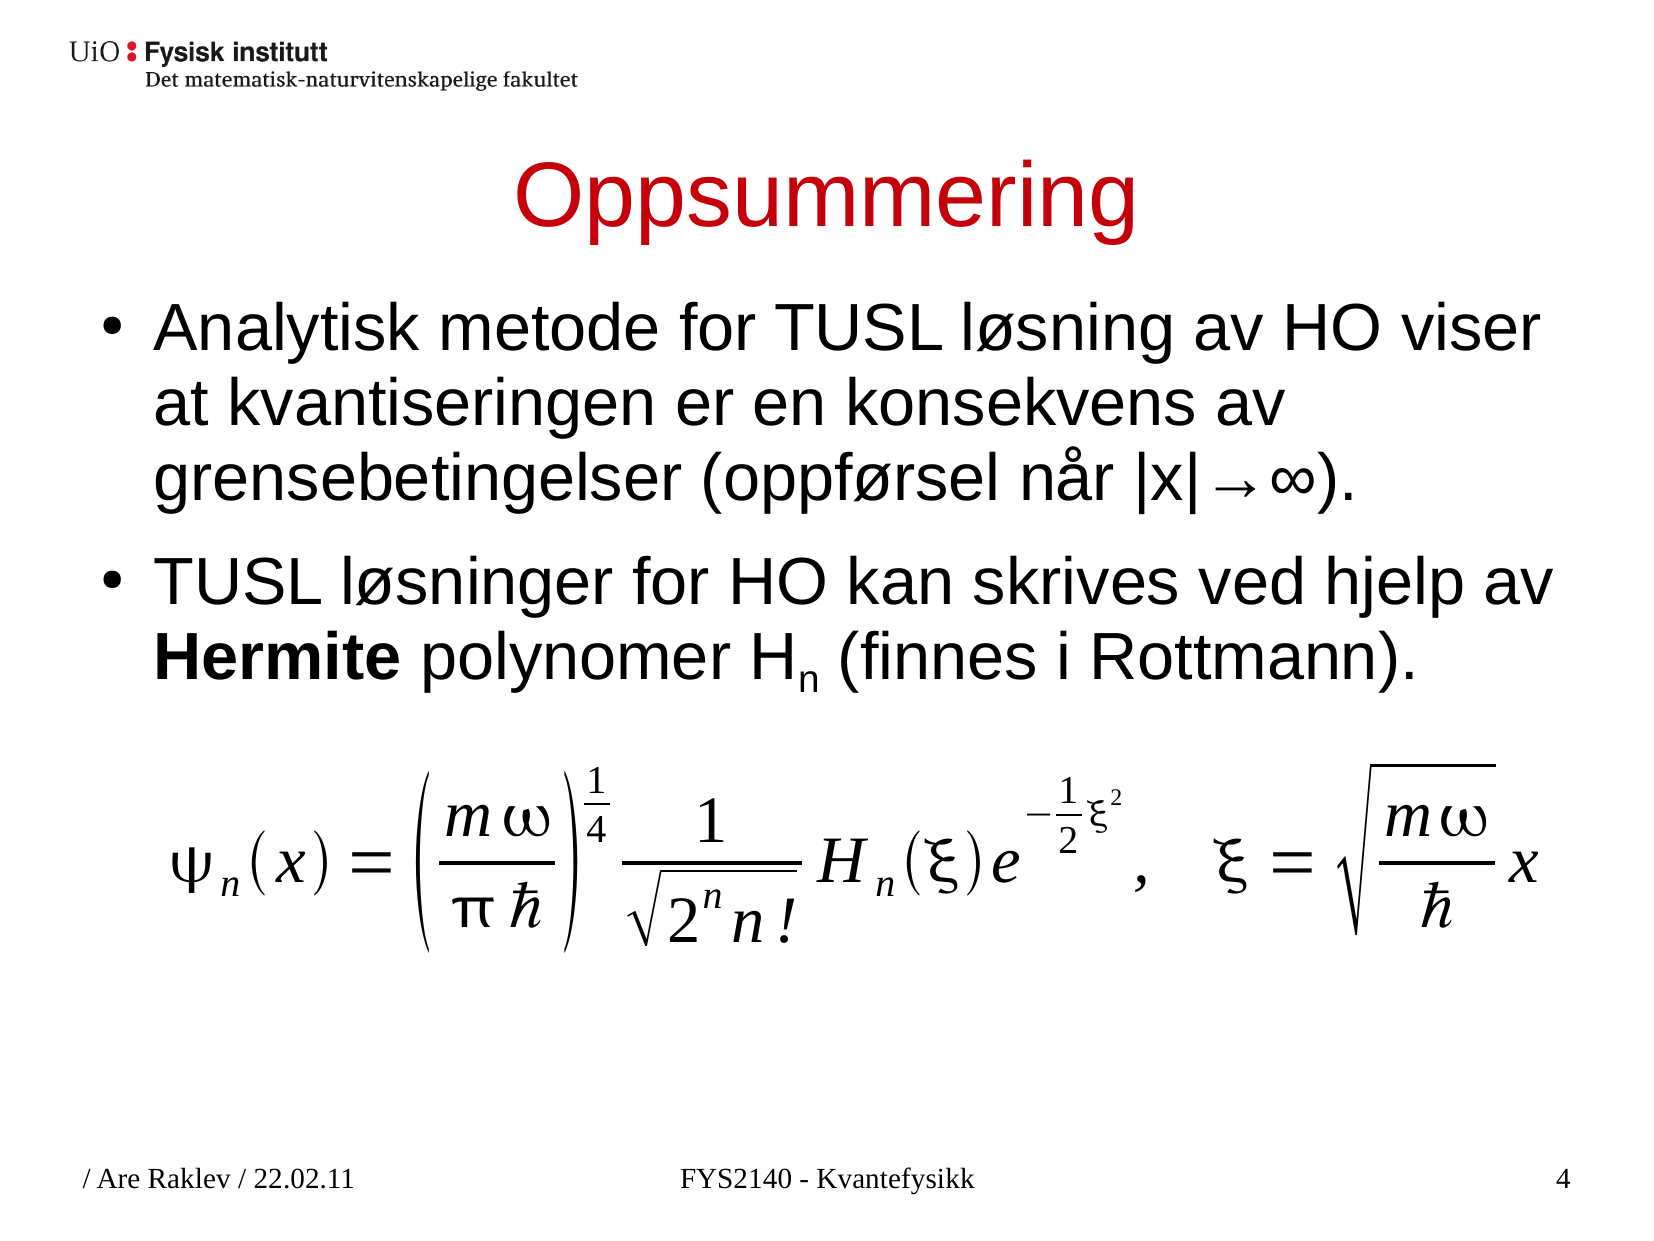

# Oppsummering
Analytisk metode for TUSL løsning av HO viser at kvantiseringen er en konsekvens av grensebetingelser (oppførsel når |x|→∞).
TUSL løsninger for HO kan skrives ved hjelp av Hermite polynomer Hn (finnes i Rottmann).
/ Are Raklev / 22.02.11
FYS2140 - Kvantefysikk
4